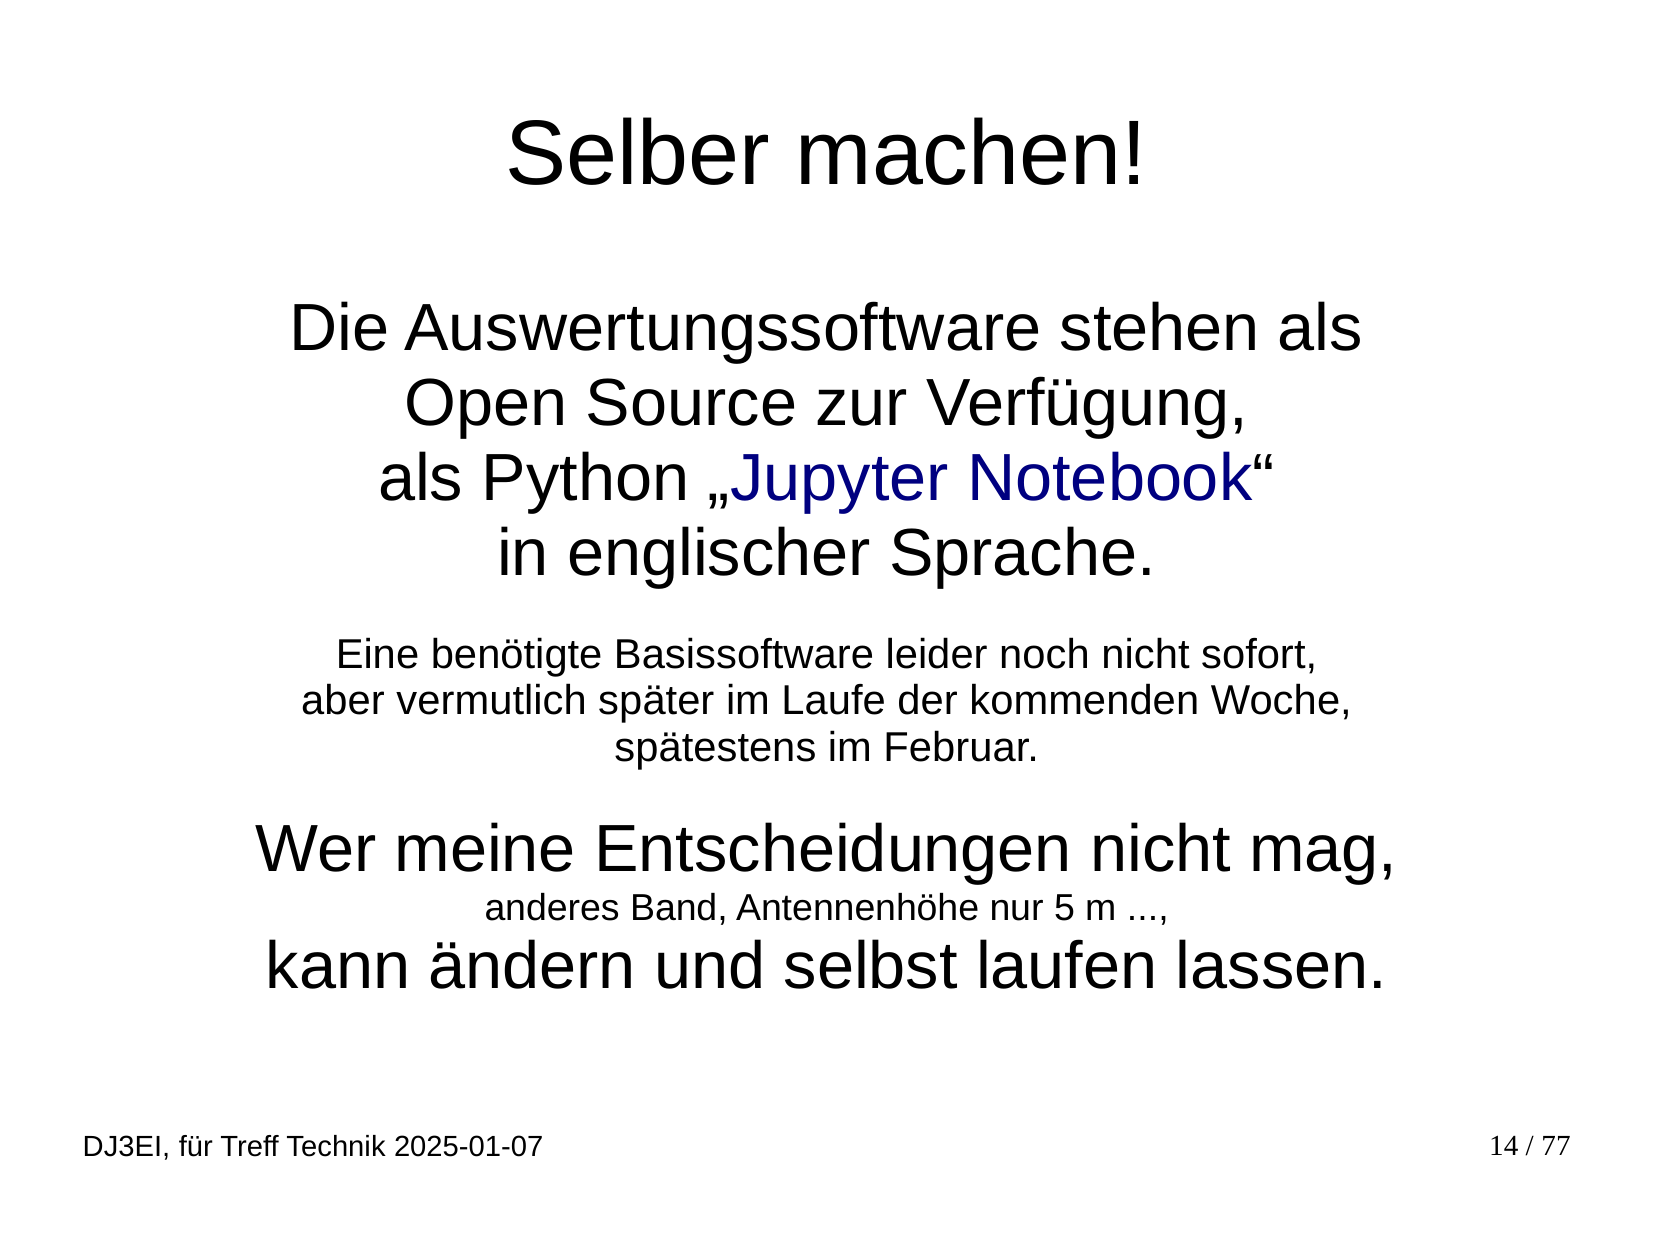

# Selber machen!
Die Auswertungssoftware stehen als
Open Source zur Verfügung,
als Python „Jupyter Notebook“
in englischer Sprache.
Eine benötigte Basissoftware leider noch nicht sofort,
aber vermutlich später im Laufe der kommenden Woche,
spätestens im Februar.
Wer meine Entscheidungen nicht mag,
anderes Band, Antennenhöhe nur 5 m ...,
kann ändern und selbst laufen lassen.
14